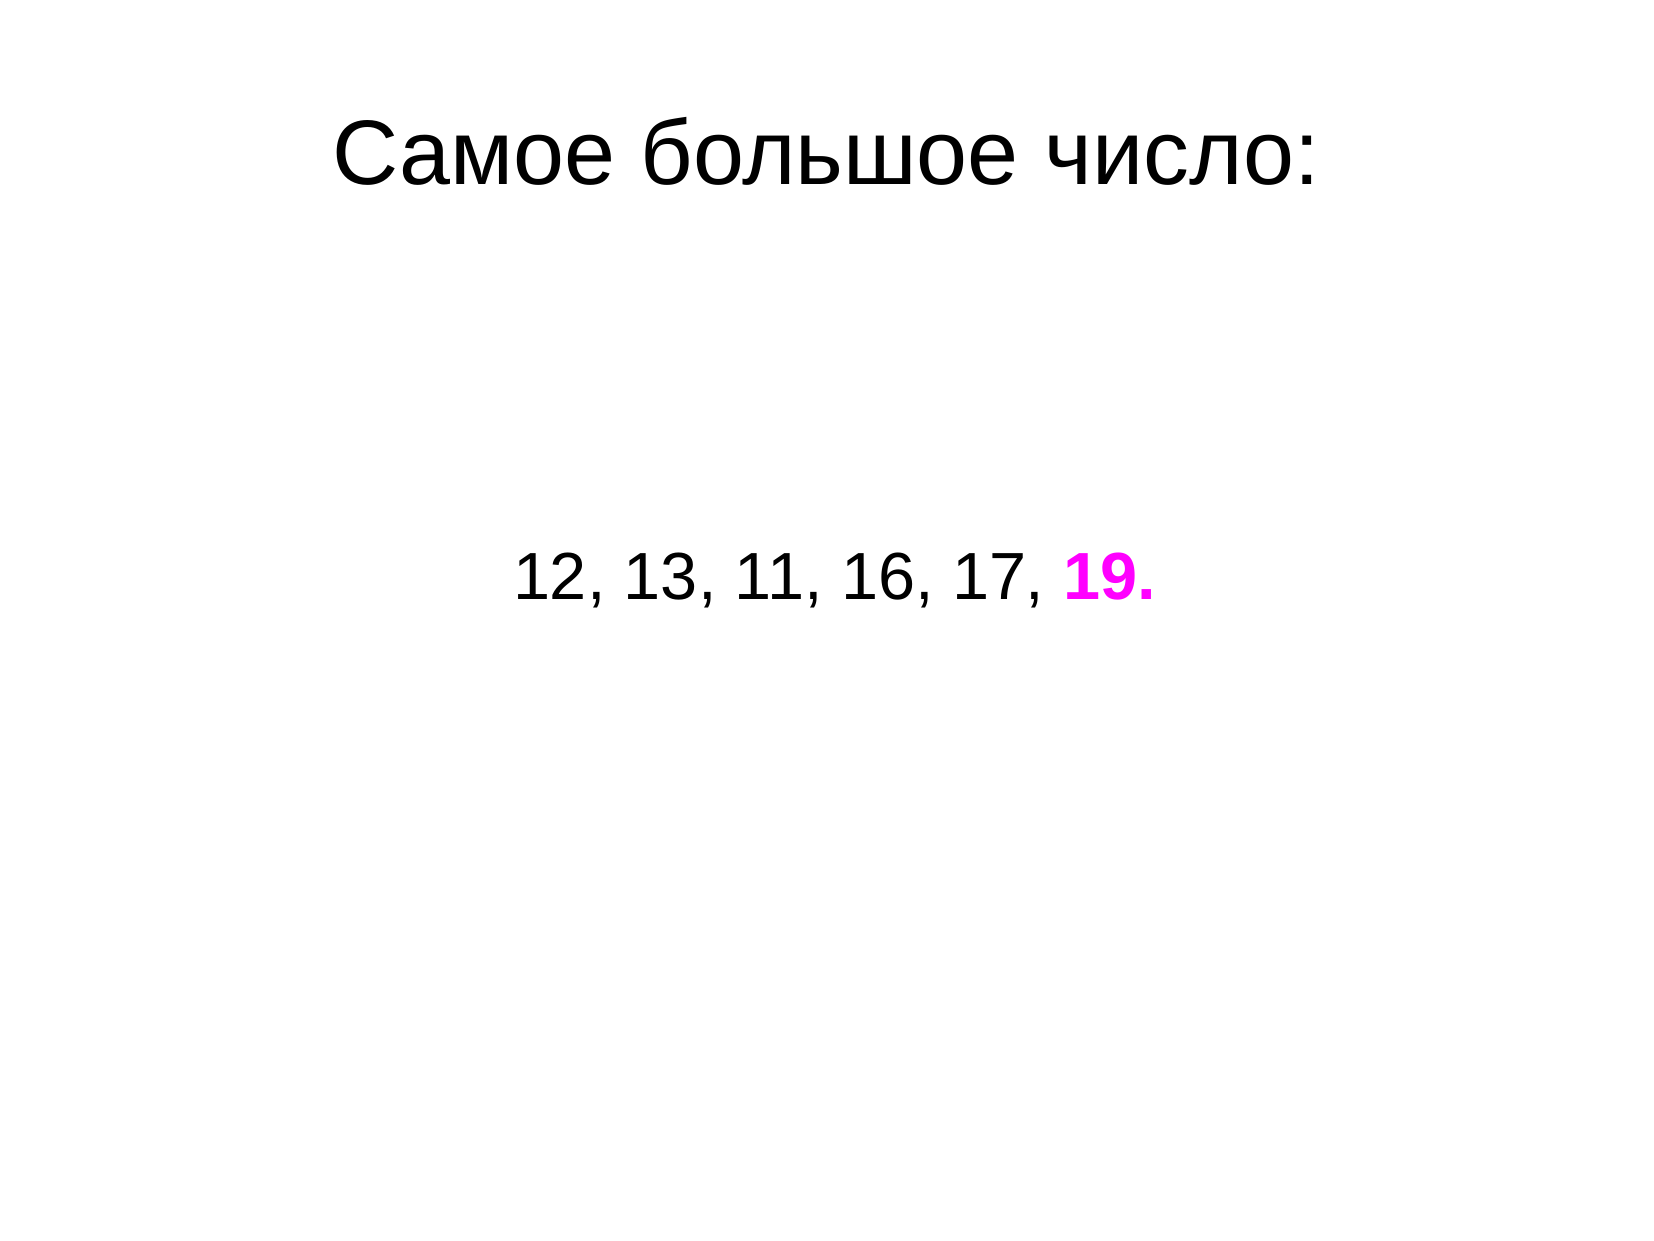

# Самое большое число:
 12, 13, 11, 16, 17, 19.